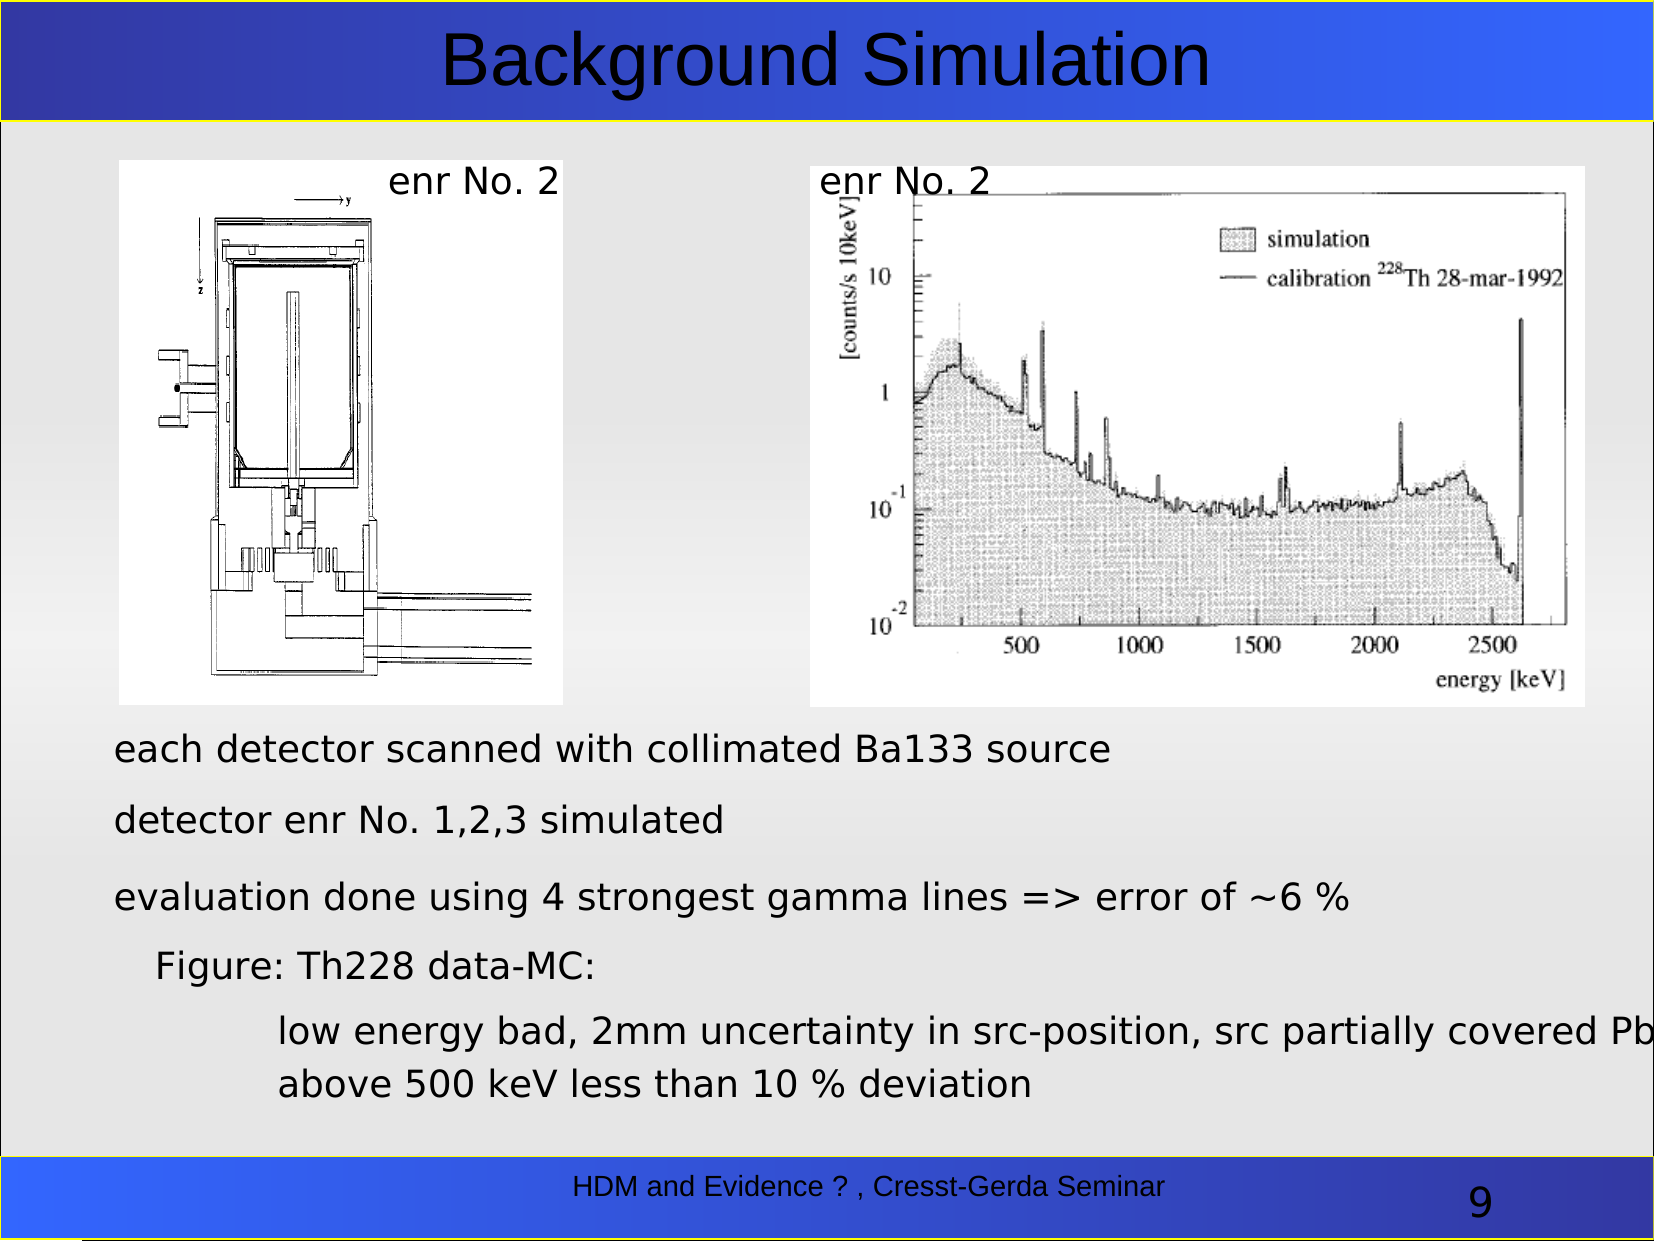

# Background Simulation
enr No. 2
enr No. 2
 each detector scanned with collimated Ba133 source
 detector enr No. 1,2,3 simulated
 evaluation done using 4 strongest gamma lines => error of ~6 %
 Figure: Th228 data-MC:
low energy bad, 2mm uncertainty in src-position, src partially covered Pb
above 500 keV less than 10 % deviation
9